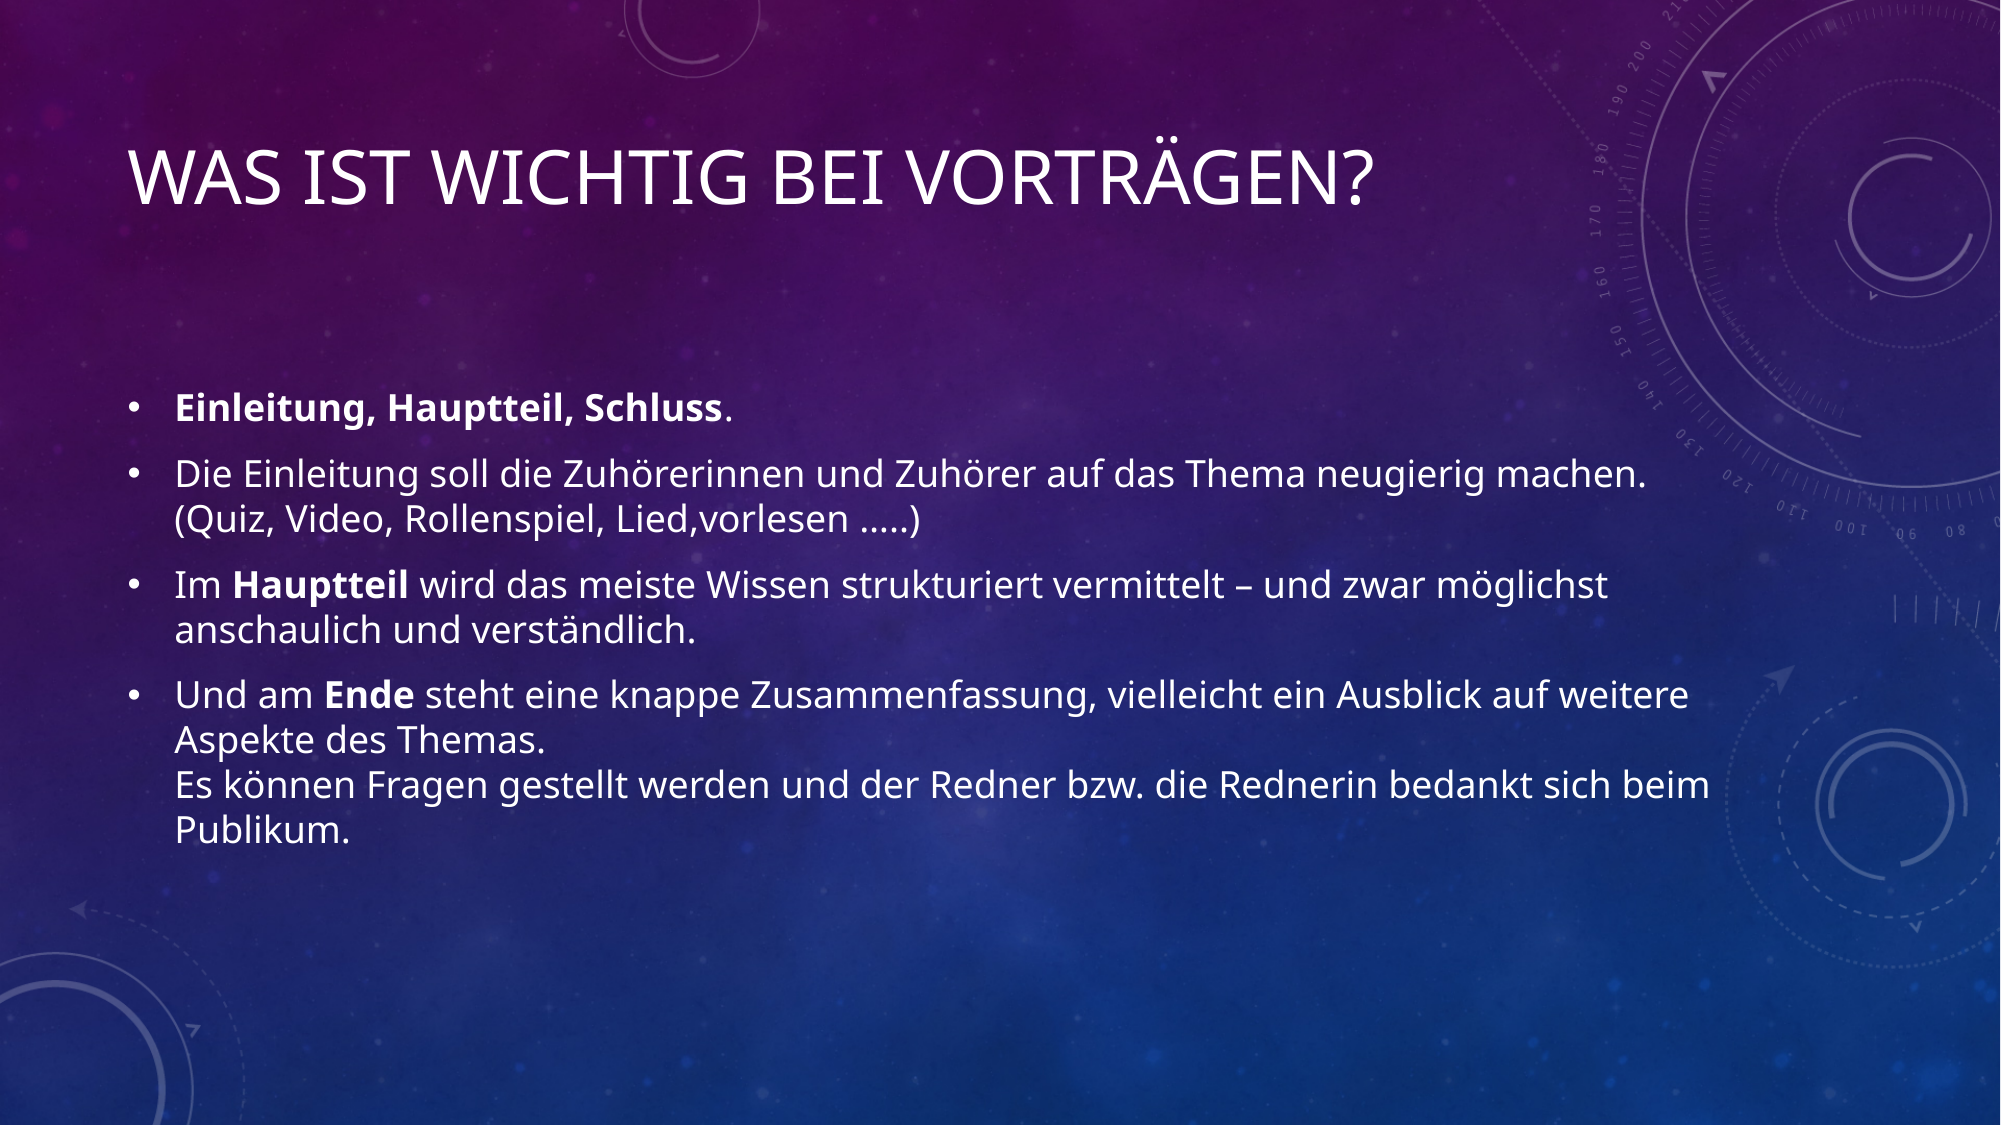

# Was ist wichtig bei Vorträgen?
Einleitung, Hauptteil, Schluss.
Die Einleitung soll die Zuhörerinnen und Zuhörer auf das Thema neugierig machen.
(Quiz, Video, Rollenspiel, Lied,vorlesen …..)
Im Hauptteil wird das meiste Wissen strukturiert vermittelt – und zwar möglichst anschaulich und verständlich.
Und am Ende steht eine knappe Zusammenfassung, vielleicht ein Ausblick auf weitere Aspekte des Themas.
Es können Fragen gestellt werden und der Redner bzw. die Rednerin bedankt sich beim Publikum.